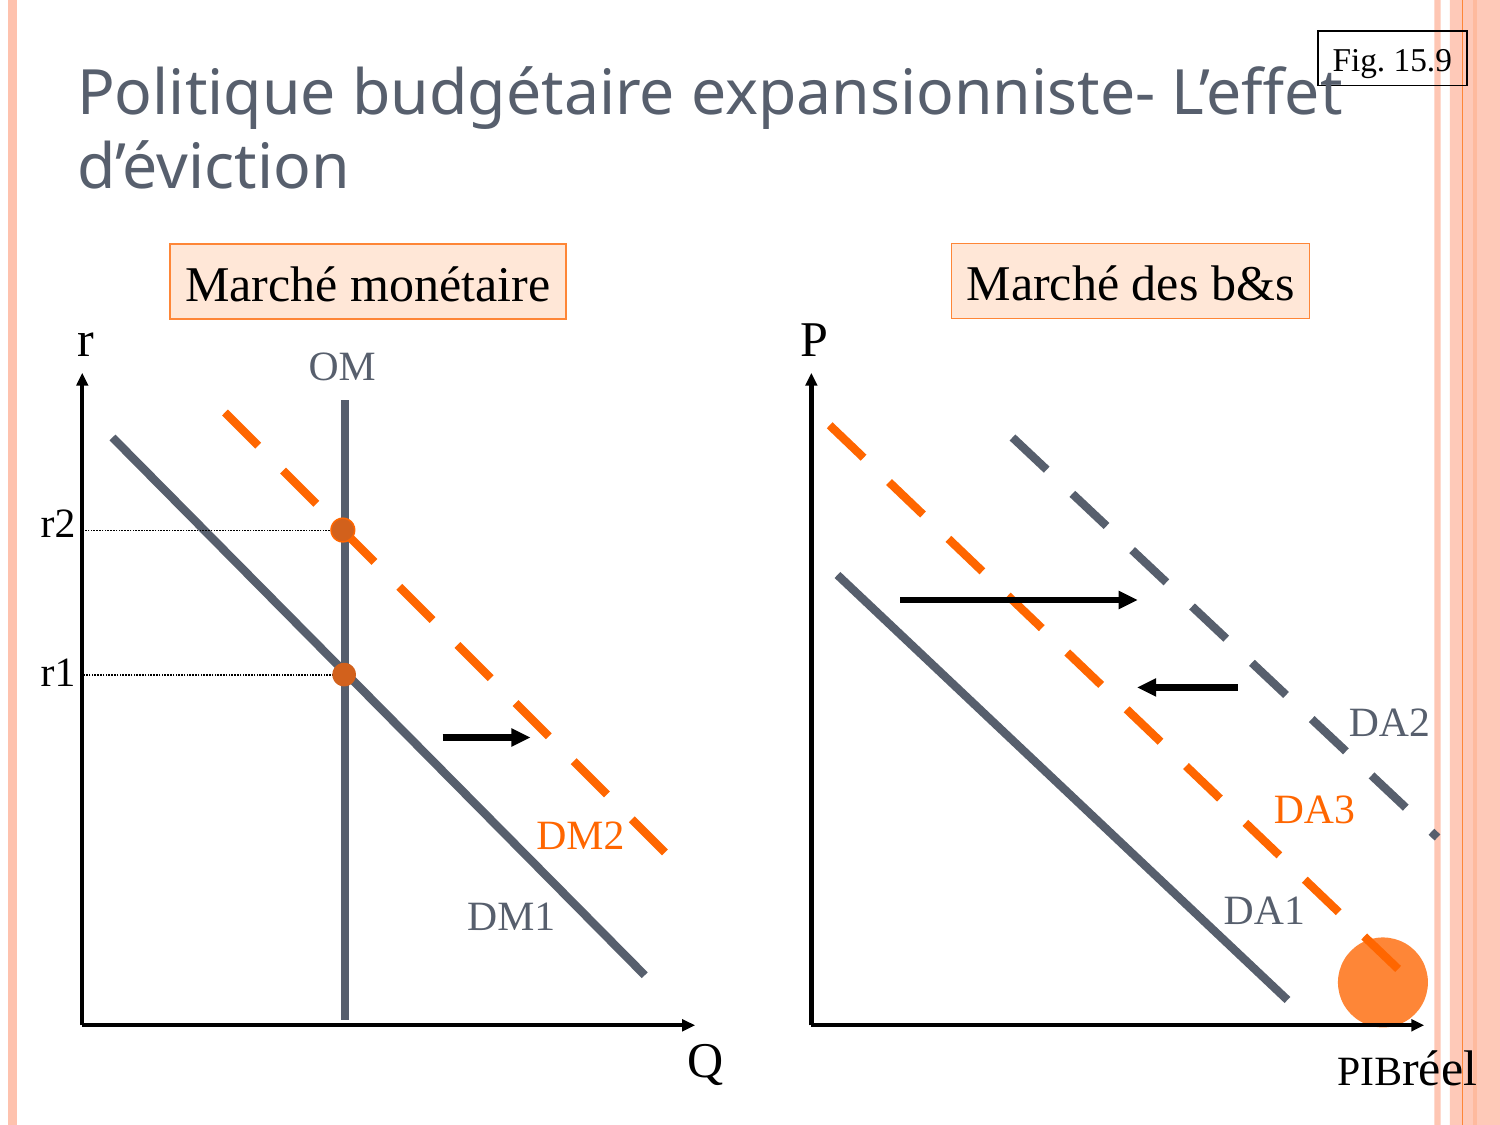

Fig. 15.9
Politique budgétaire expansionniste- L’effet d’éviction
Marché des b&s
Marché monétaire
r
P
OM
r2
DM2
DA3
DA2
r1
DA1
DM1
Q
PIBréel